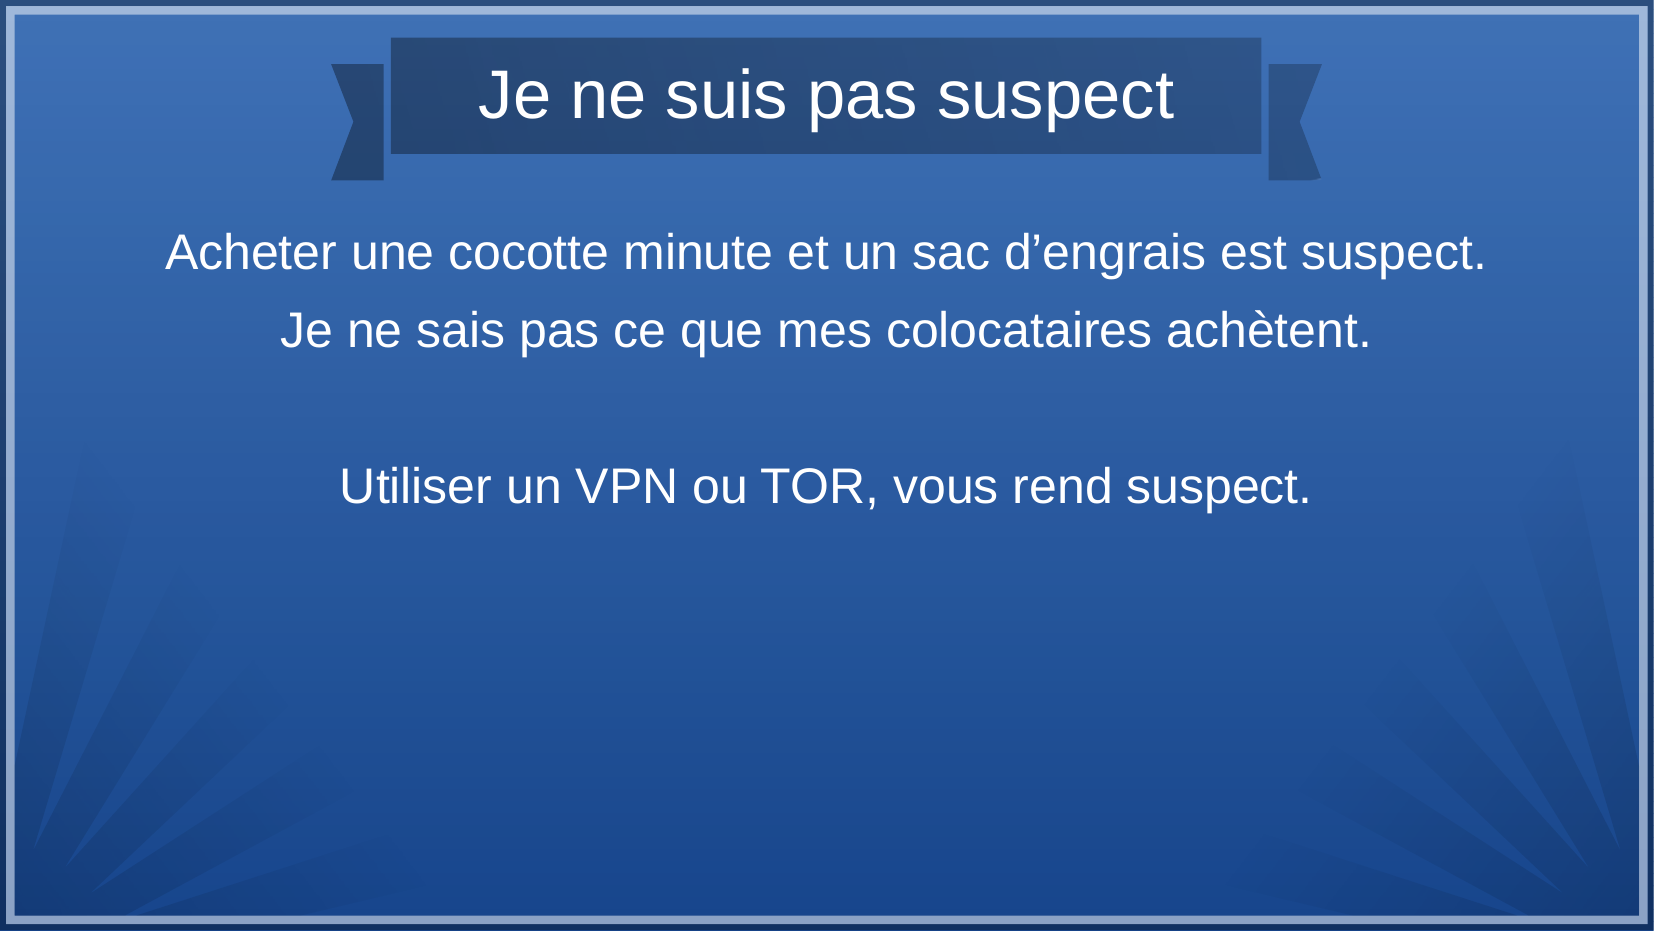

# Je ne suis pas suspect
Acheter une cocotte minute et un sac d’engrais est suspect.
Je ne sais pas ce que mes colocataires achètent.
Utiliser un VPN ou TOR, vous rend suspect.